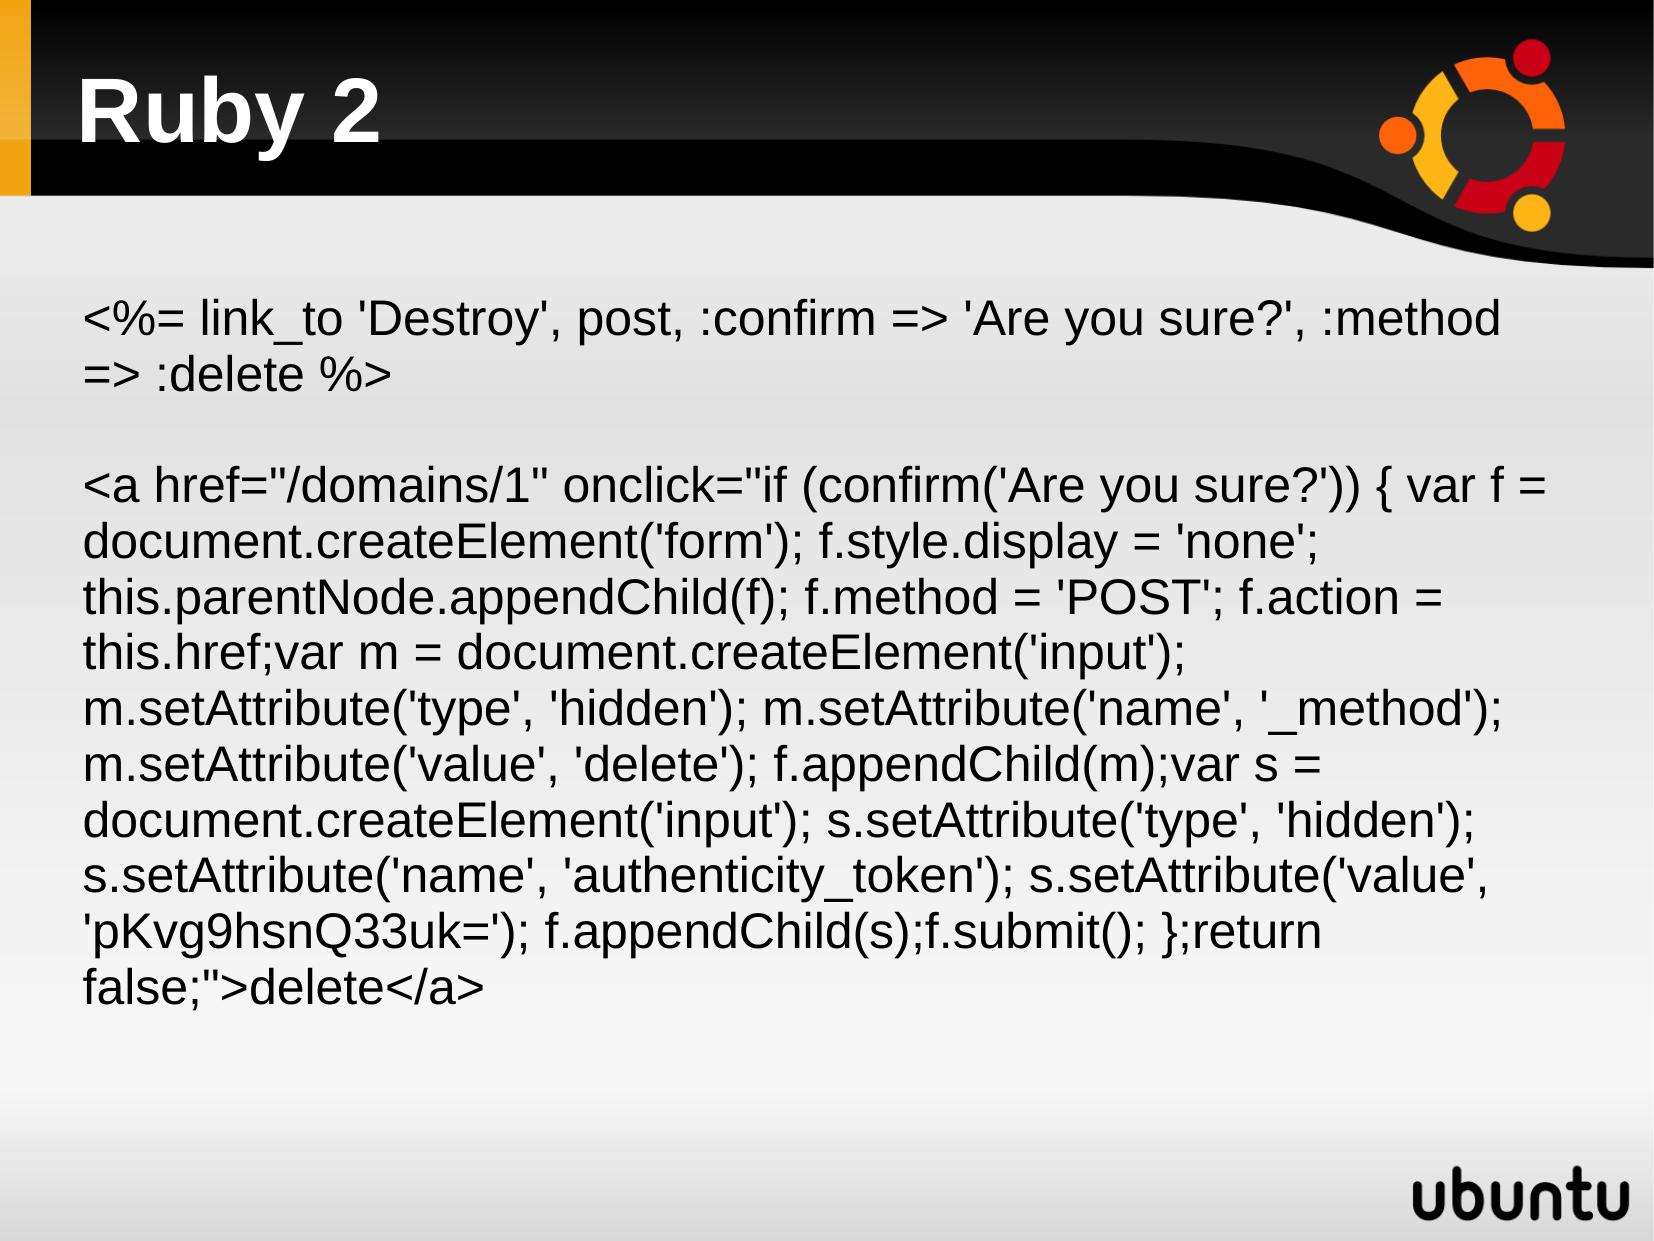

# Ruby 2
<%= link_to 'Destroy', post, :confirm => 'Are you sure?', :method => :delete %>
<a href="/domains/1" onclick="if (confirm('Are you sure?')) { var f = document.createElement('form'); f.style.display = 'none'; this.parentNode.appendChild(f); f.method = 'POST'; f.action = this.href;var m = document.createElement('input'); m.setAttribute('type', 'hidden'); m.setAttribute('name', '_method'); m.setAttribute('value', 'delete'); f.appendChild(m);var s = document.createElement('input'); s.setAttribute('type', 'hidden'); s.setAttribute('name', 'authenticity_token'); s.setAttribute('value', 'pKvg9hsnQ33uk='); f.appendChild(s);f.submit(); };return false;">delete</a>